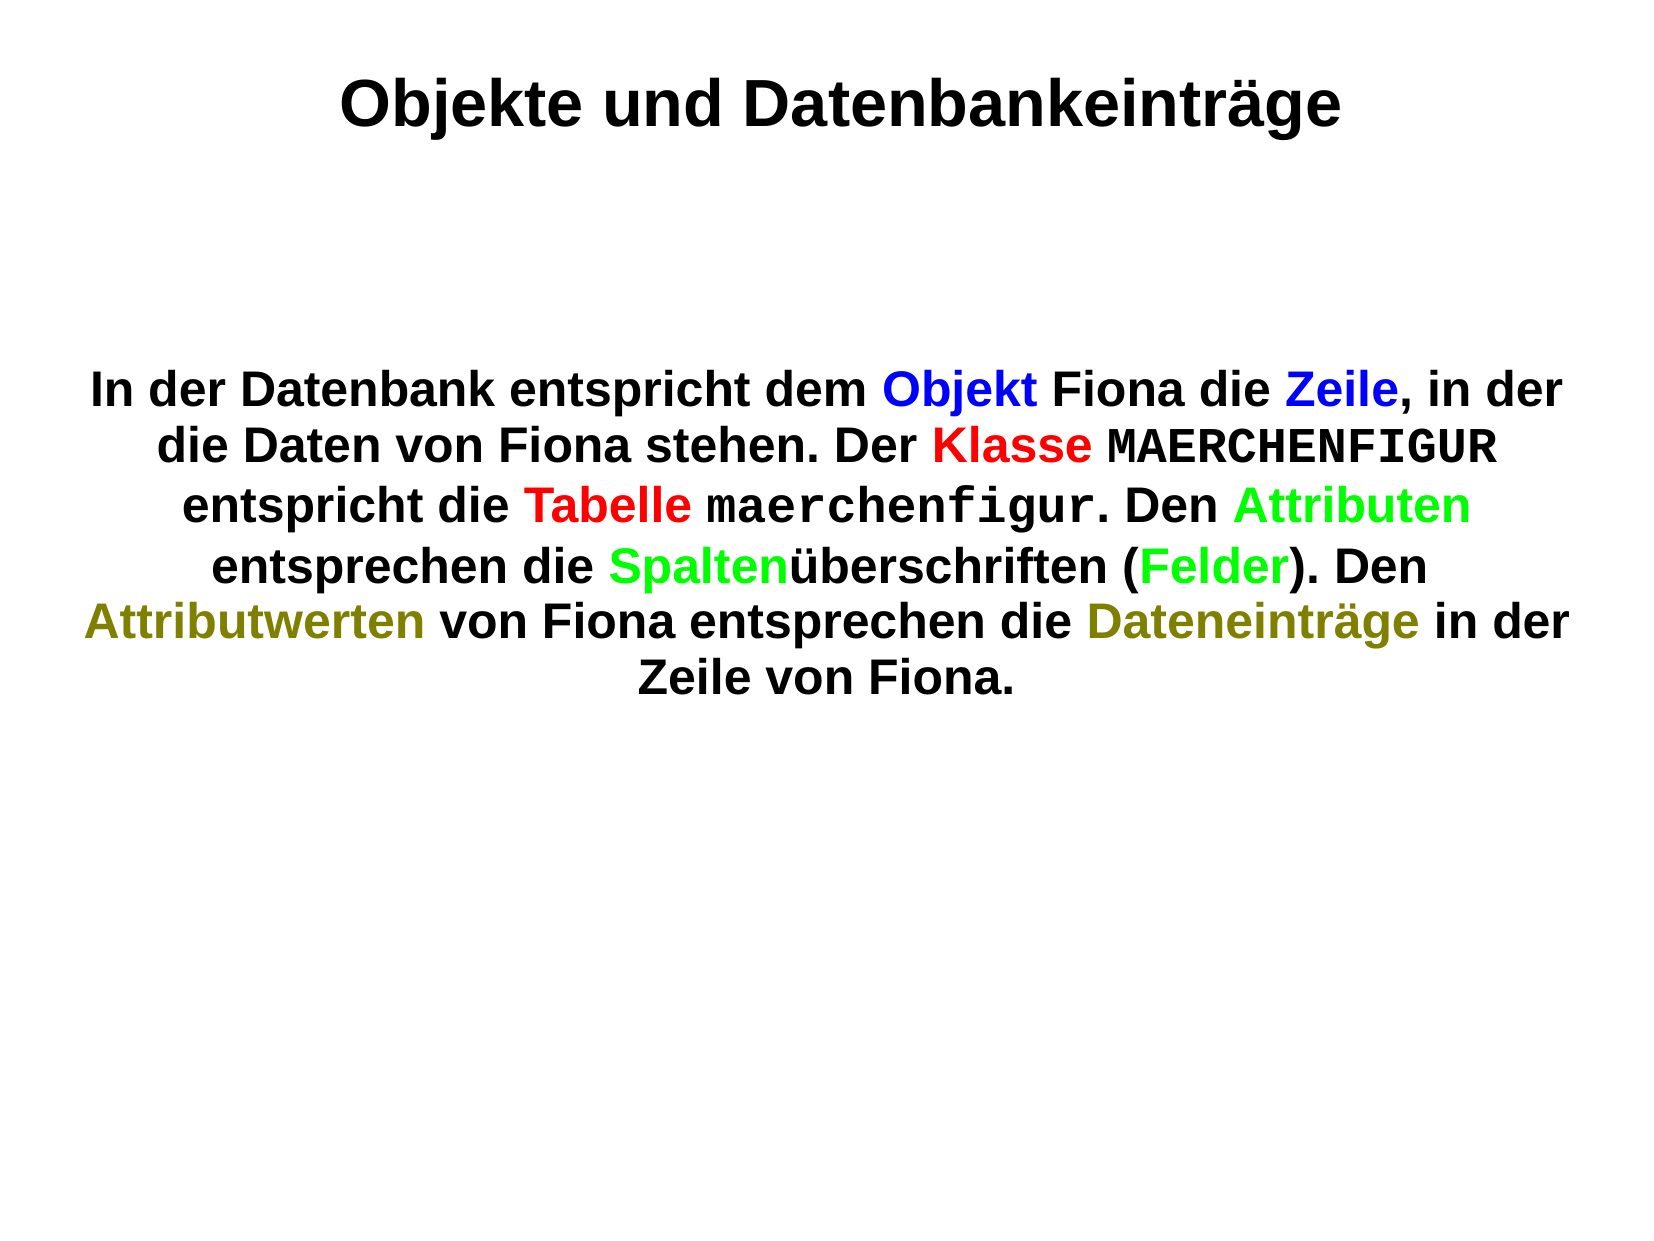

Objekte und Datenbankeinträge
In der Datenbank entspricht dem Objekt Fiona die Zeile, in der die Daten von Fiona stehen. Der Klasse MAERCHENFIGUR entspricht die Tabelle maerchenfigur. Den Attributen entsprechen die Spaltenüberschriften (Felder). Den Attributwerten von Fiona entsprechen die Dateneinträge in der Zeile von Fiona.